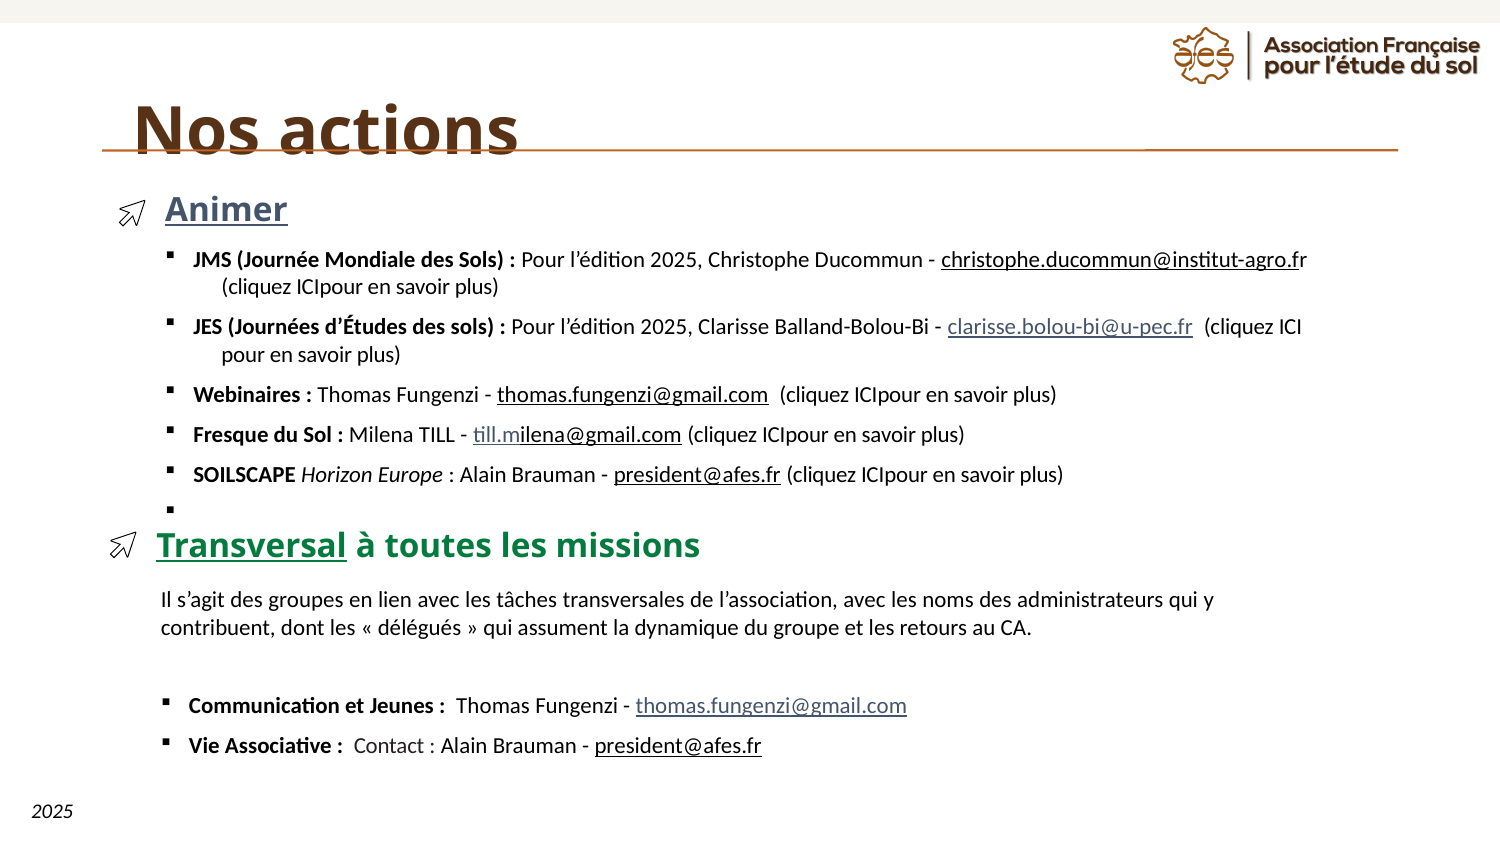

Catégorie 1
# Nos actions
Animer
JMS (Journée Mondiale des Sols) : Pour l’édition 2025, Christophe Ducommun - christophe.ducommun@institut-agro.fr (cliquez ICIpour en savoir plus)
JES (Journées d’Études des sols) : Pour l’édition 2025, Clarisse Balland-Bolou-Bi - clarisse.bolou-bi@u-pec.fr (cliquez ICIpour en savoir plus)
Webinaires : Thomas Fungenzi - thomas.fungenzi@gmail.com (cliquez ICIpour en savoir plus)
Fresque du Sol : Milena TILL - till.milena@gmail.com (cliquez ICIpour en savoir plus)
SOILSCAPE Horizon Europe : Alain Brauman - president@afes.fr (cliquez ICIpour en savoir plus)
Transversal à toutes les missions
Il s’agit des groupes en lien avec les tâches transversales de l’association, avec les noms des administrateurs qui y contribuent, dont les « délégués » qui assument la dynamique du groupe et les retours au CA.
Communication et Jeunes :  Thomas Fungenzi - thomas.fungenzi@gmail.com
Vie Associative :  Contact : Alain Brauman - president@afes.fr
2025